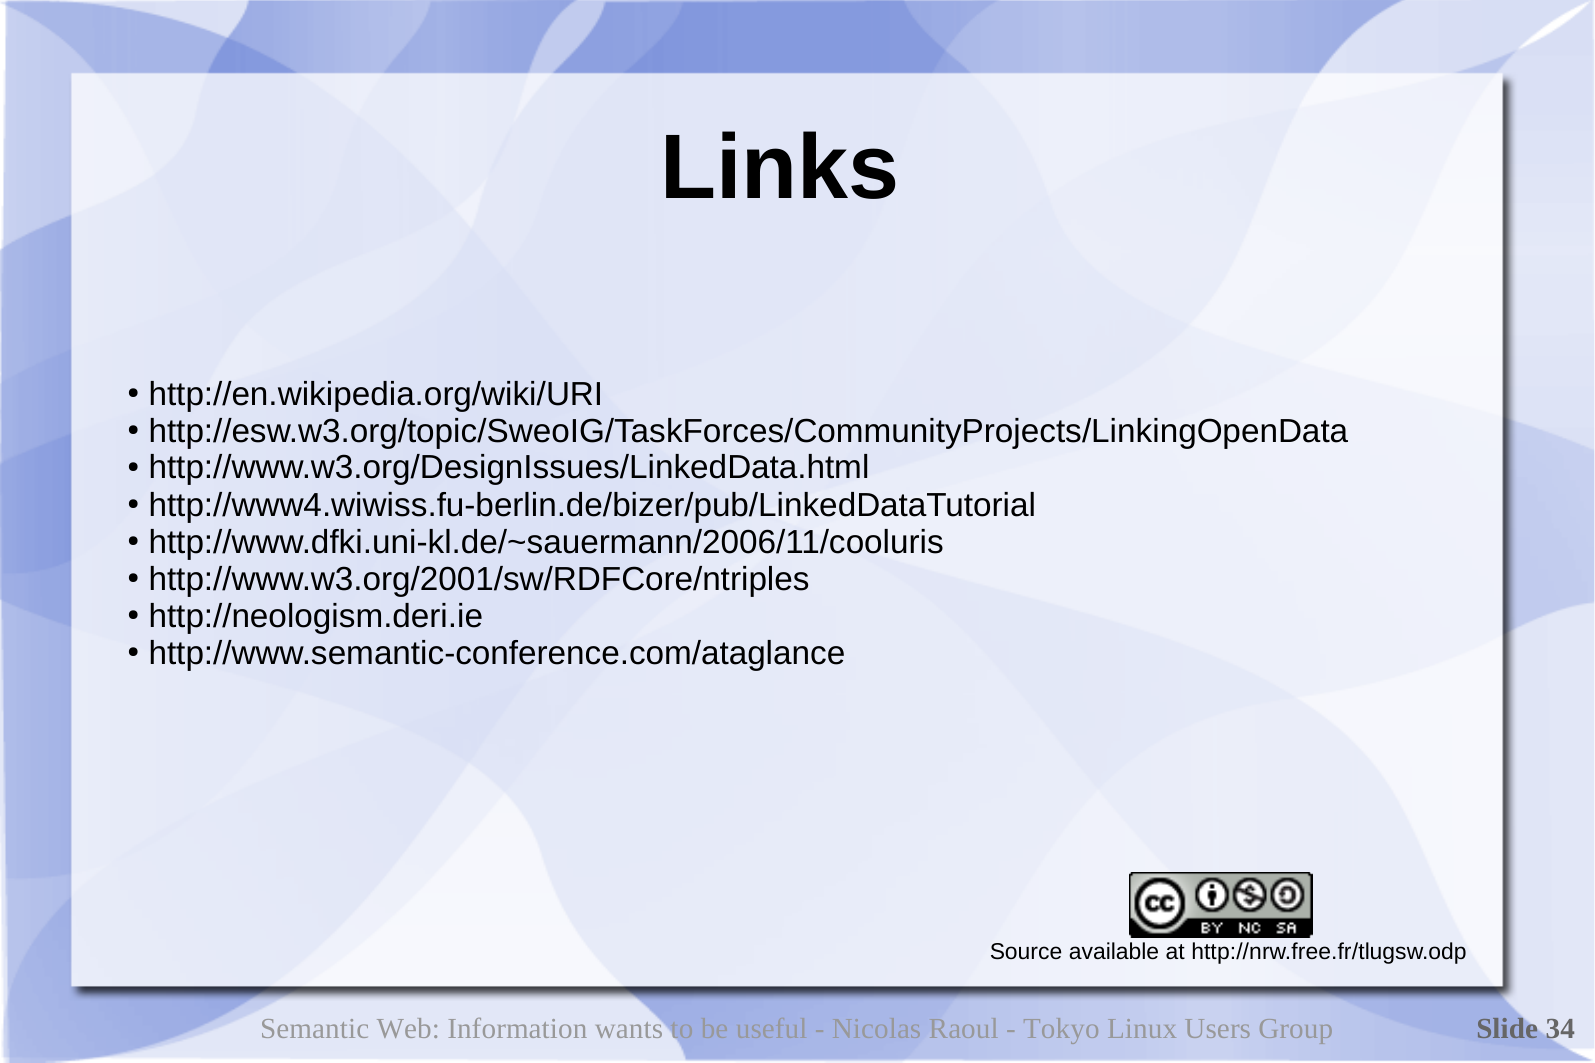

# Links
 http://en.wikipedia.org/wiki/URI
 http://esw.w3.org/topic/SweoIG/TaskForces/CommunityProjects/LinkingOpenData
 http://www.w3.org/DesignIssues/LinkedData.html
 http://www4.wiwiss.fu-berlin.de/bizer/pub/LinkedDataTutorial
 http://www.dfki.uni-kl.de/~sauermann/2006/11/cooluris
 http://www.w3.org/2001/sw/RDFCore/ntriples
 http://neologism.deri.ie
 http://www.semantic-conference.com/ataglance
Source available at http://nrw.free.fr/tlugsw.odp
Semantic Web: Information wants to be useful - Nicolas Raoul - Tokyo Linux Users Group
34